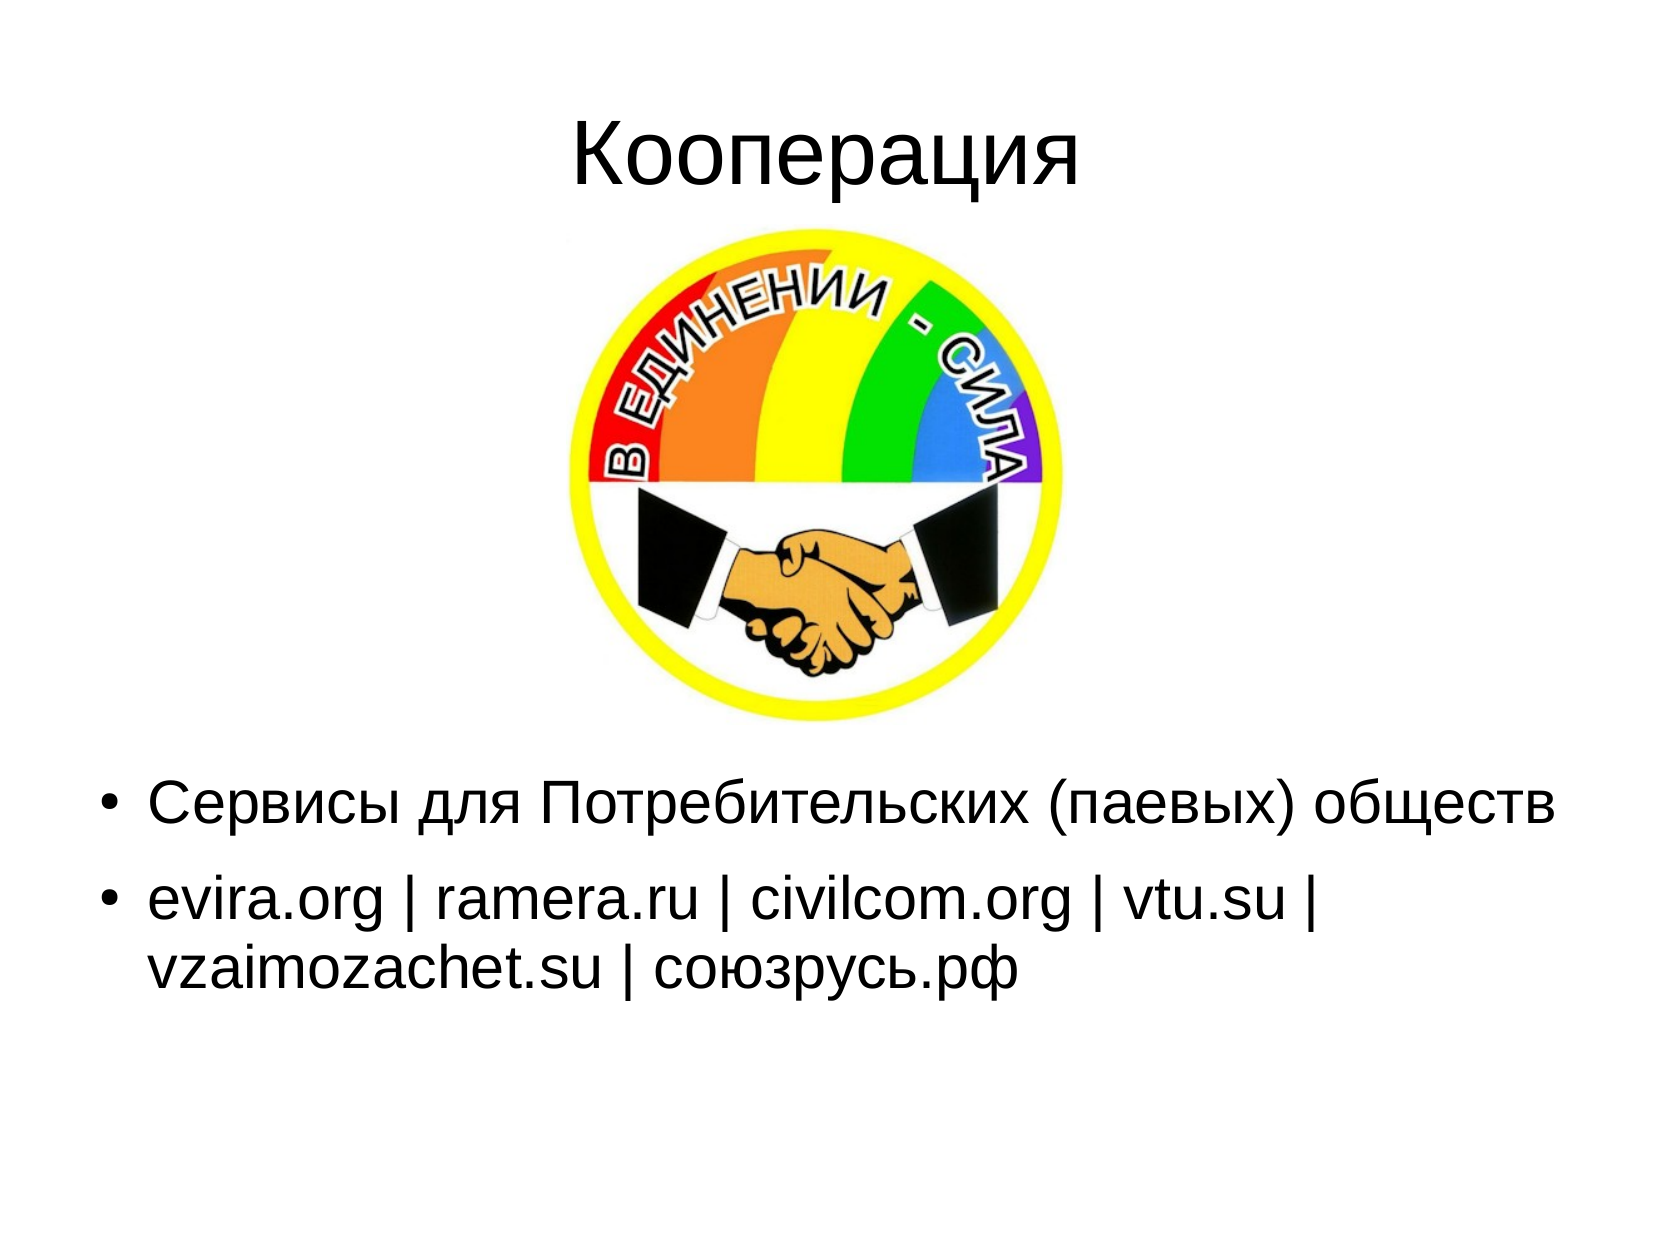

# Кооперация
Сервисы для Потребительских (паевых) обществ
evira.org | ramera.ru | civilcom.org | vtu.su | vzaimozachet.su | союзрусь.рф